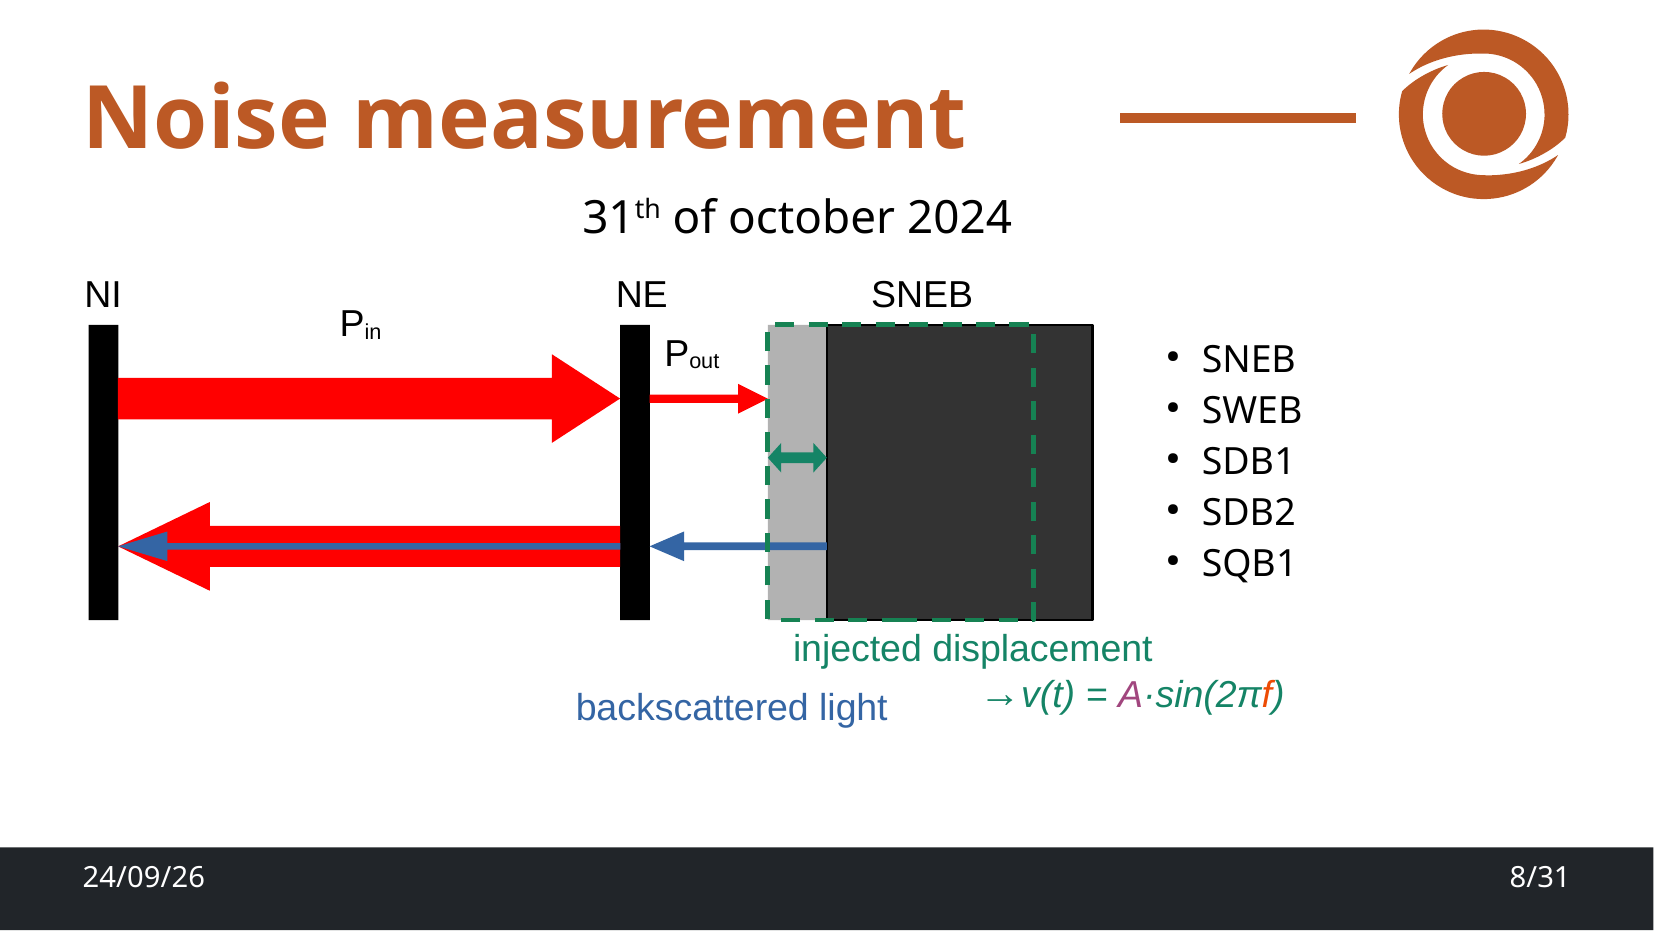

# Noise measurement
31th of october 2024
 NI
 NE
SNEB
Pin
Pout
SNEB
SWEB
SDB1
SDB2
SQB1
 injected displacement
→v(t) = A·sin(2πf)
backscattered light
8